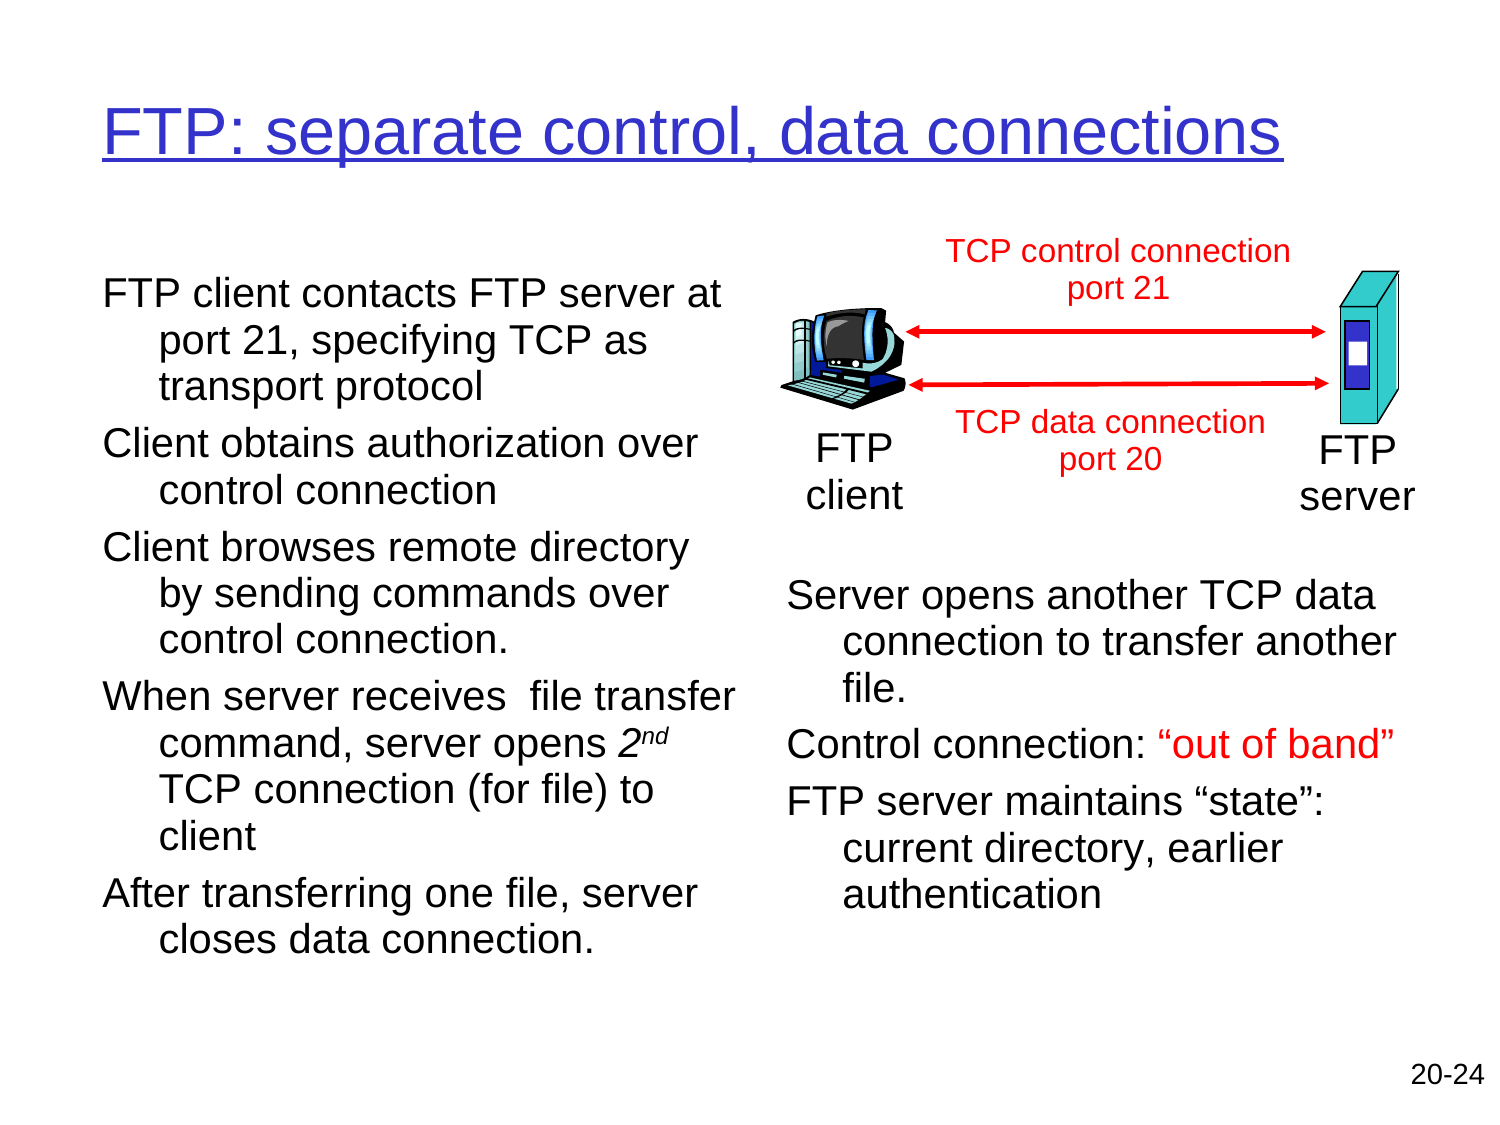

# FTP: separate control, data connections
TCP control connection
port 21
TCP data connection
port 20
FTP
client
FTP
server
FTP client contacts FTP server at port 21, specifying TCP as transport protocol
Client obtains authorization over control connection
Client browses remote directory by sending commands over control connection.
When server receives file transfer command, server opens 2nd TCP connection (for file) to client
After transferring one file, server closes data connection.
Server opens another TCP data connection to transfer another file.
Control connection: “out of band”
FTP server maintains “state”: current directory, earlier authentication
24